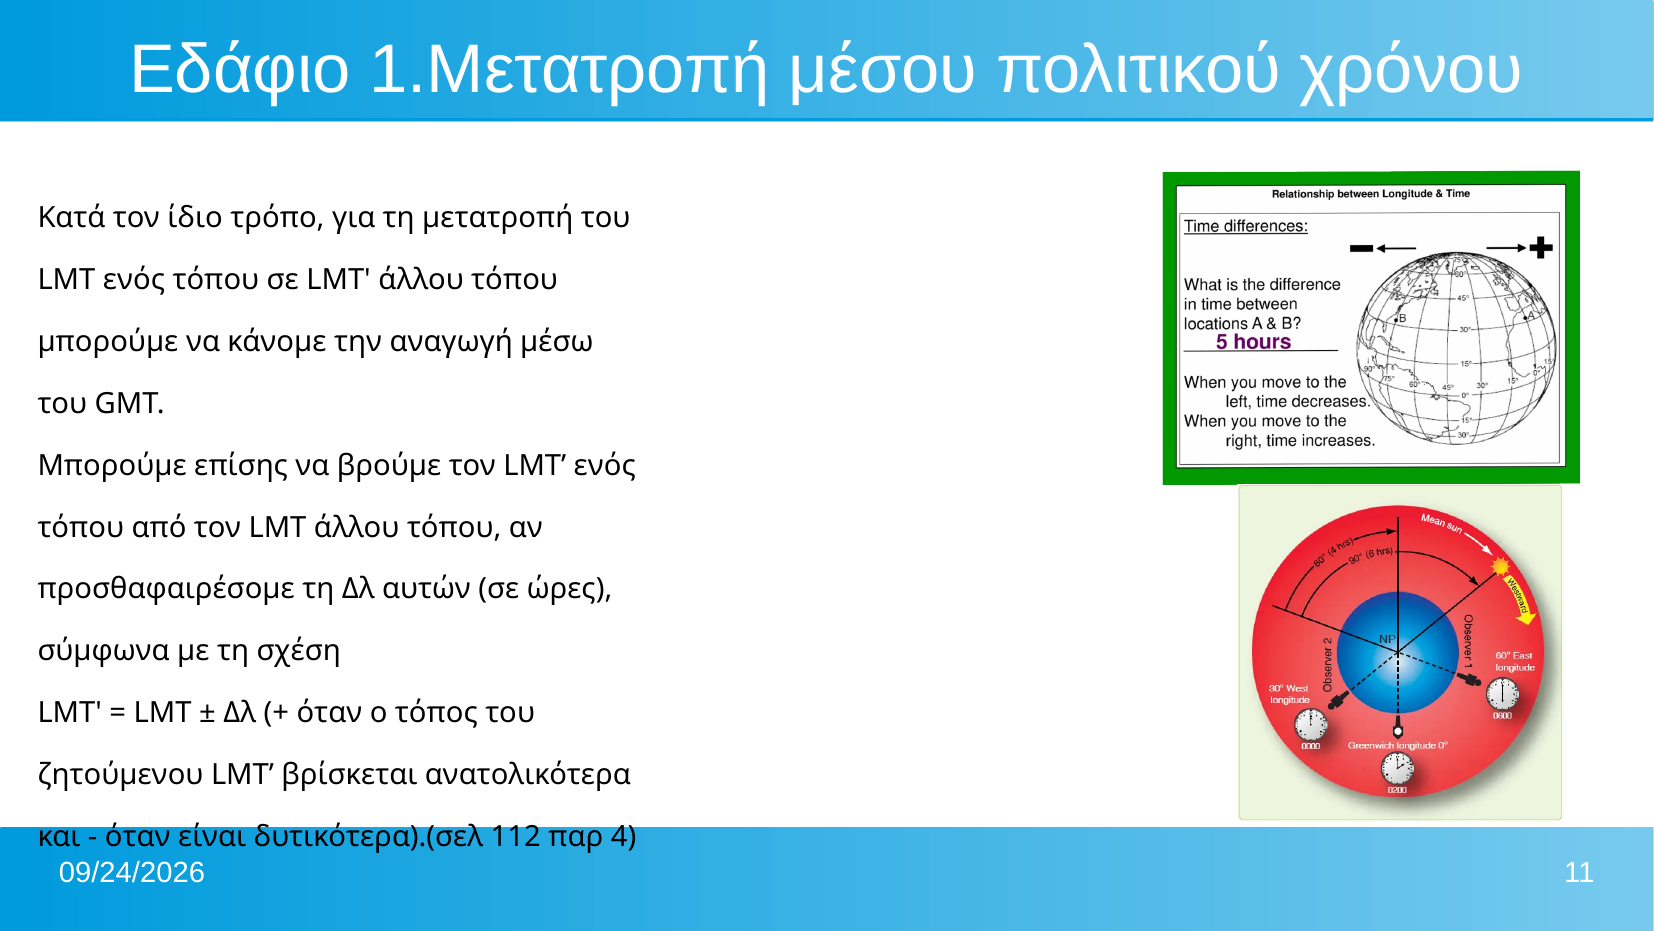

# Εδάφιο 1.Μετατροπή μέσου πολιτικού χρόνου
Κατά τον ίδιο τρόπο, για τη μετατροπή του
LΜΤ ενός τόπου σε LΜΤ' άλλου τόπου
μπορούμε να κάνομε την αναγωγή μέσω
του GΜΤ.
Μπορούμε επίσης να βρούμε τον LΜΤ’ ενός
τόπου από τον LΜΤ άλλου τόπου, αν
προσθαφαιρέσομε τη Δλ αυτών (σε ώρες),
σύμφωνα με τη σχέση
LΜΤ' = LΜΤ ± Δλ (+ όταν ο τόπος του
ζητούμενου LΜΤ’ βρίσκεται ανατολικότερα
και - όταν είναι δυτικότερα).(σελ 112 παρ 4)
11